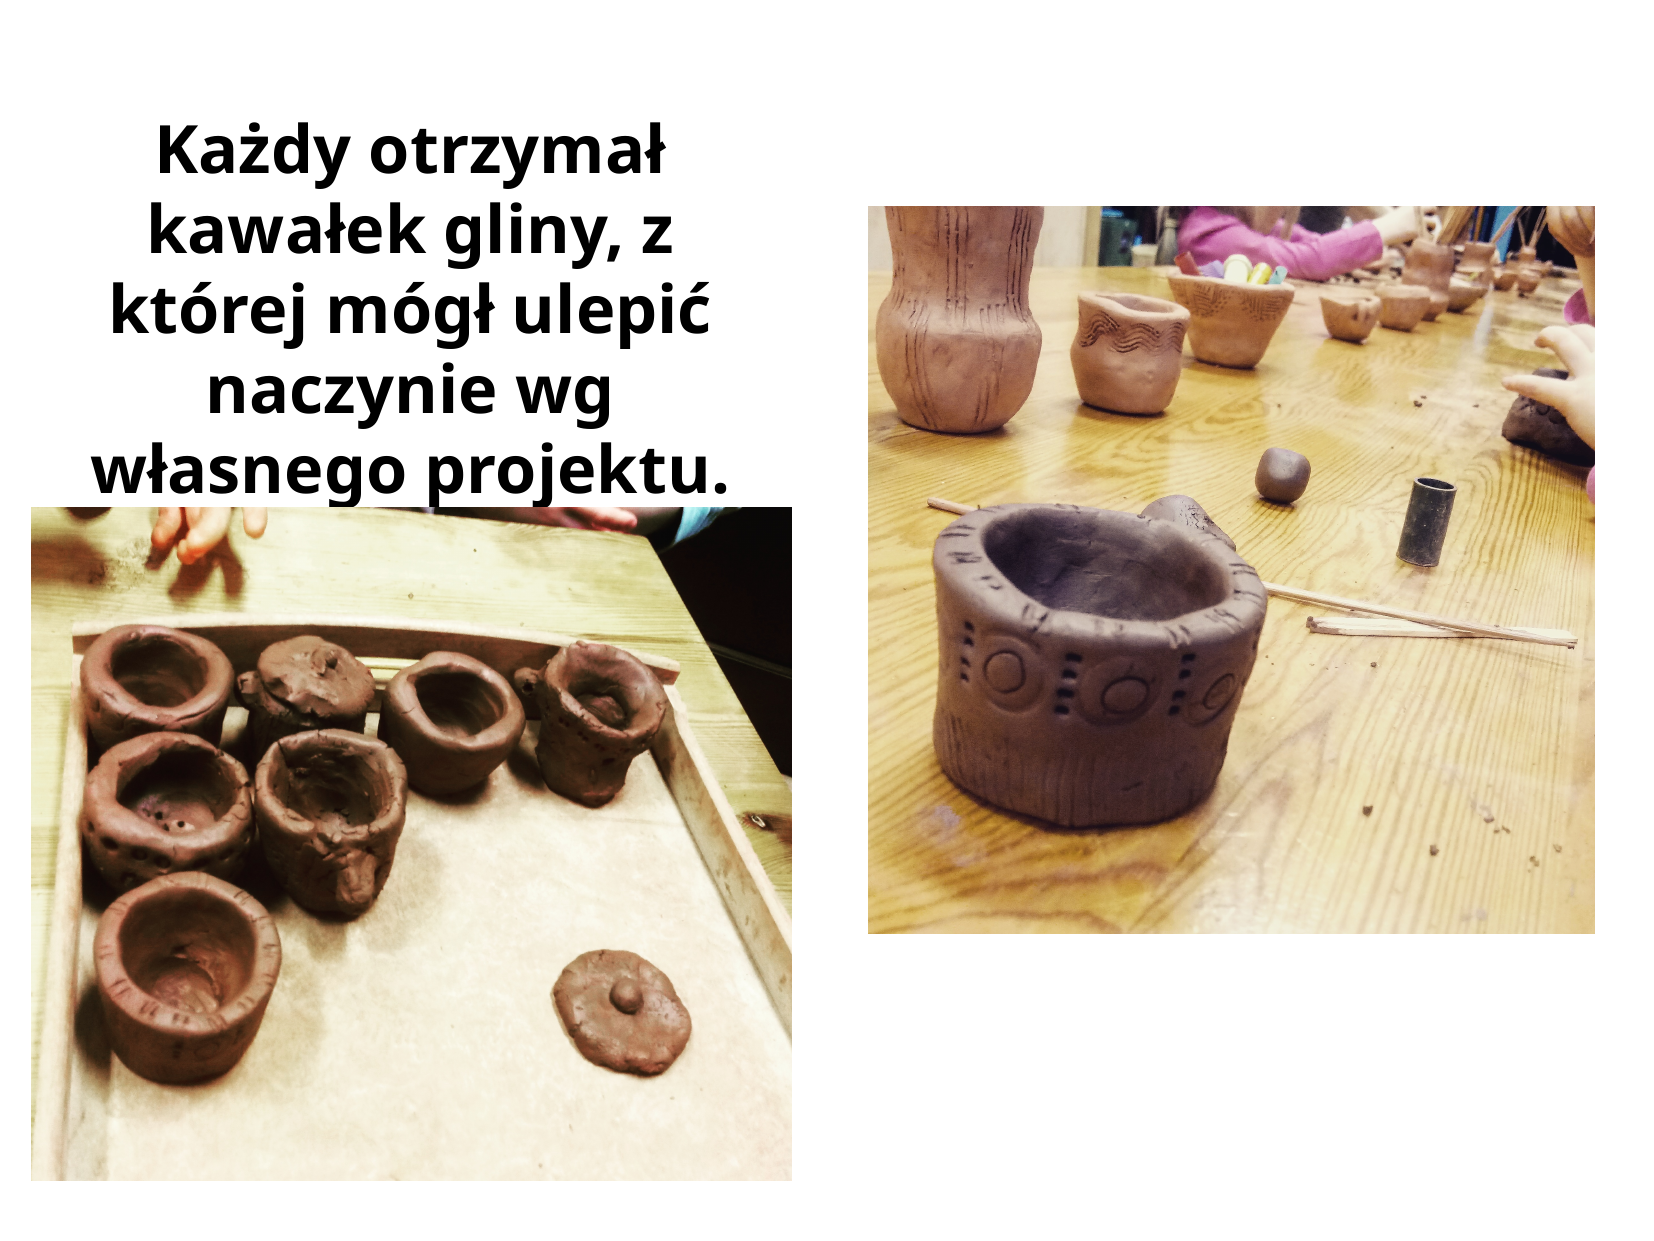

# Każdy otrzymał kawałek gliny, z której mógł ulepić naczynie wg własnego projektu.